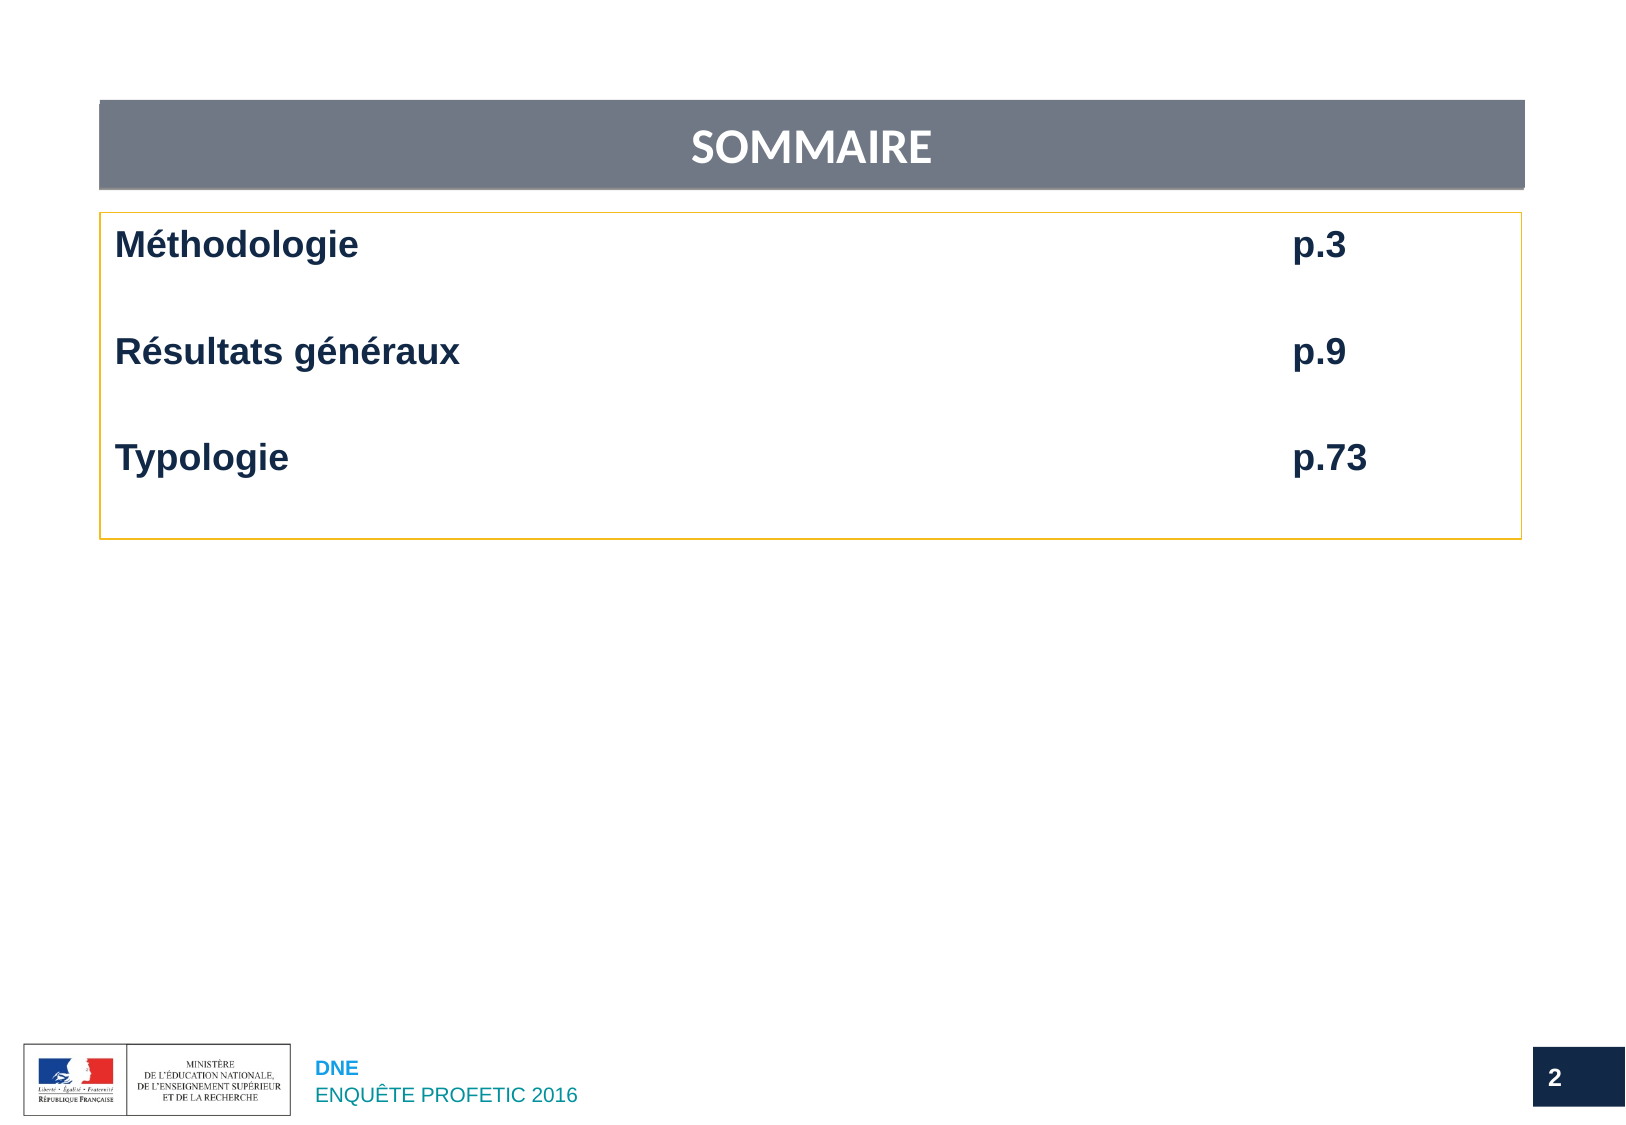

# Sommaire
Méthodologie	p.3
Résultats généraux	p.9
Typologie	p.73
2